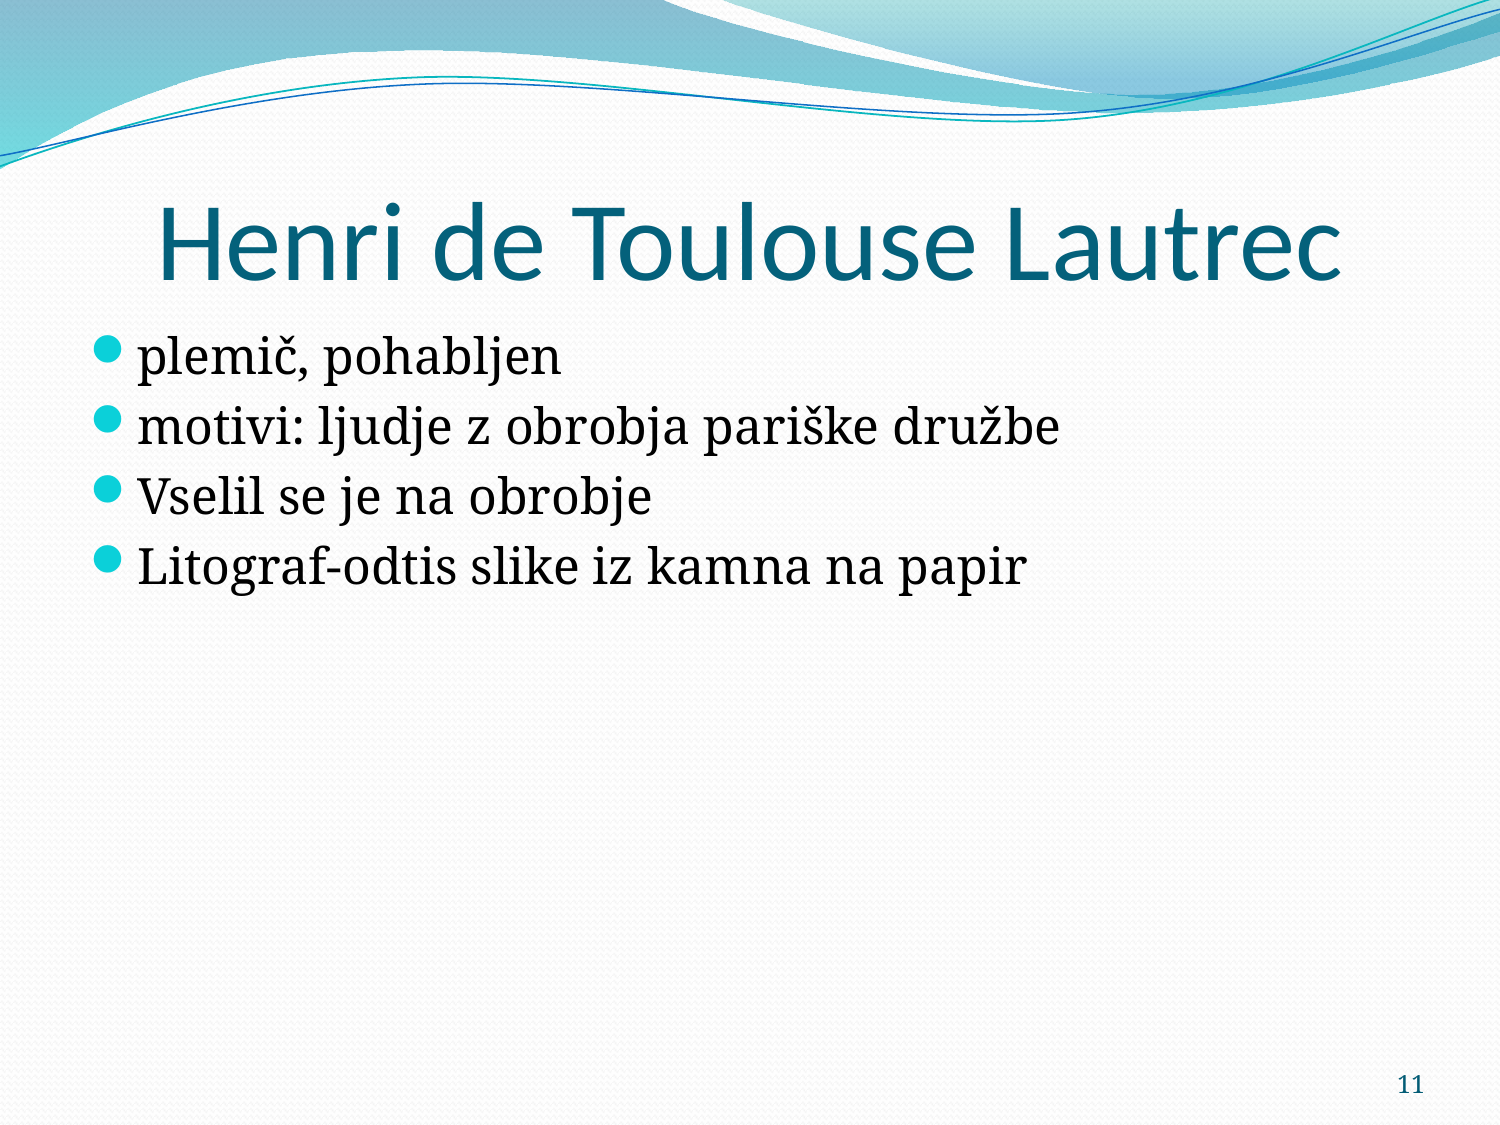

# Henri de Toulouse Lautrec
plemič, pohabljen
motivi: ljudje z obrobja pariške družbe
Vselil se je na obrobje
Litograf-odtis slike iz kamna na papir